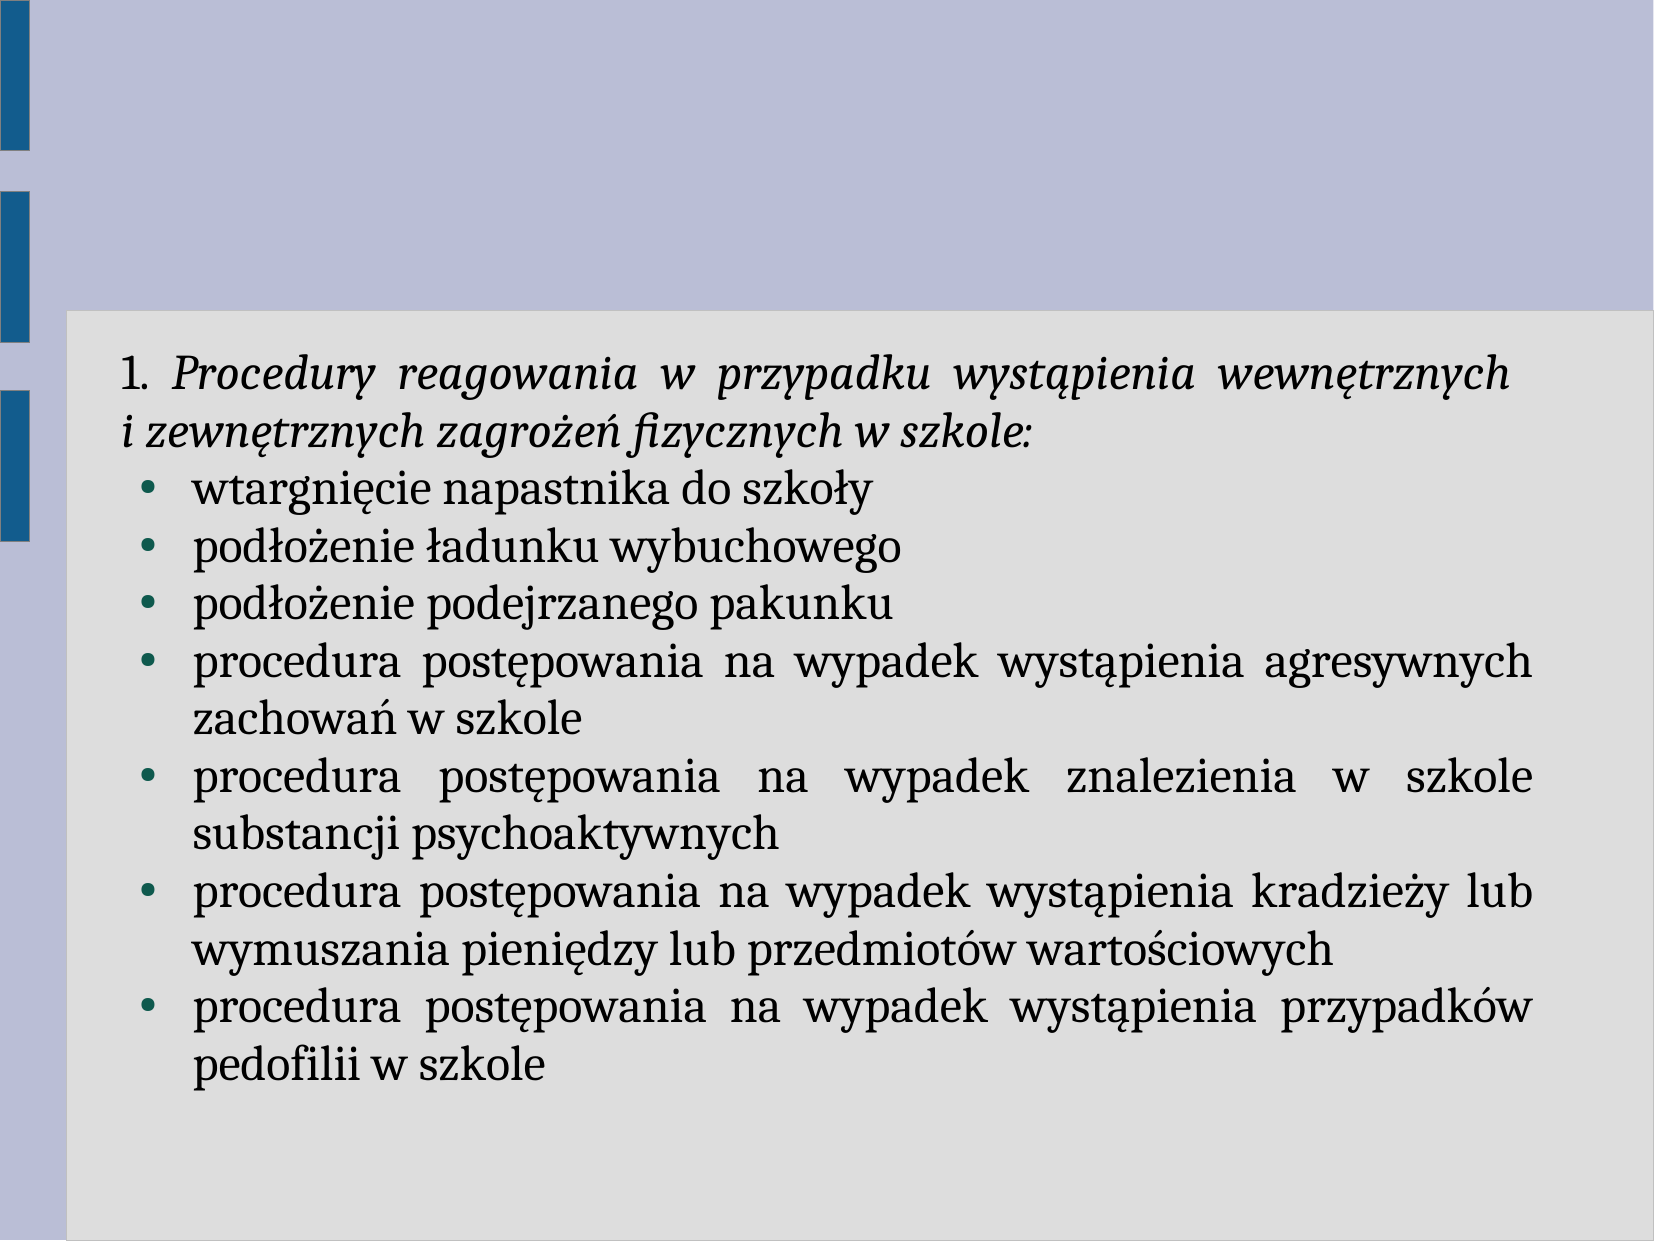

#
1. Procedury reagowania w przypadku wystąpienia wewnętrznych
i zewnętrznych zagrożeń fizycznych w szkole:
wtargnięcie napastnika do szkoły
podłożenie ładunku wybuchowego
podłożenie podejrzanego pakunku
procedura postępowania na wypadek wystąpienia agresywnych zachowań w szkole
procedura postępowania na wypadek znalezienia w szkole substancji psychoaktywnych
procedura postępowania na wypadek wystąpienia kradzieży lub wymuszania pieniędzy lub przedmiotów wartościowych
procedura postępowania na wypadek wystąpienia przypadków pedofilii w szkole